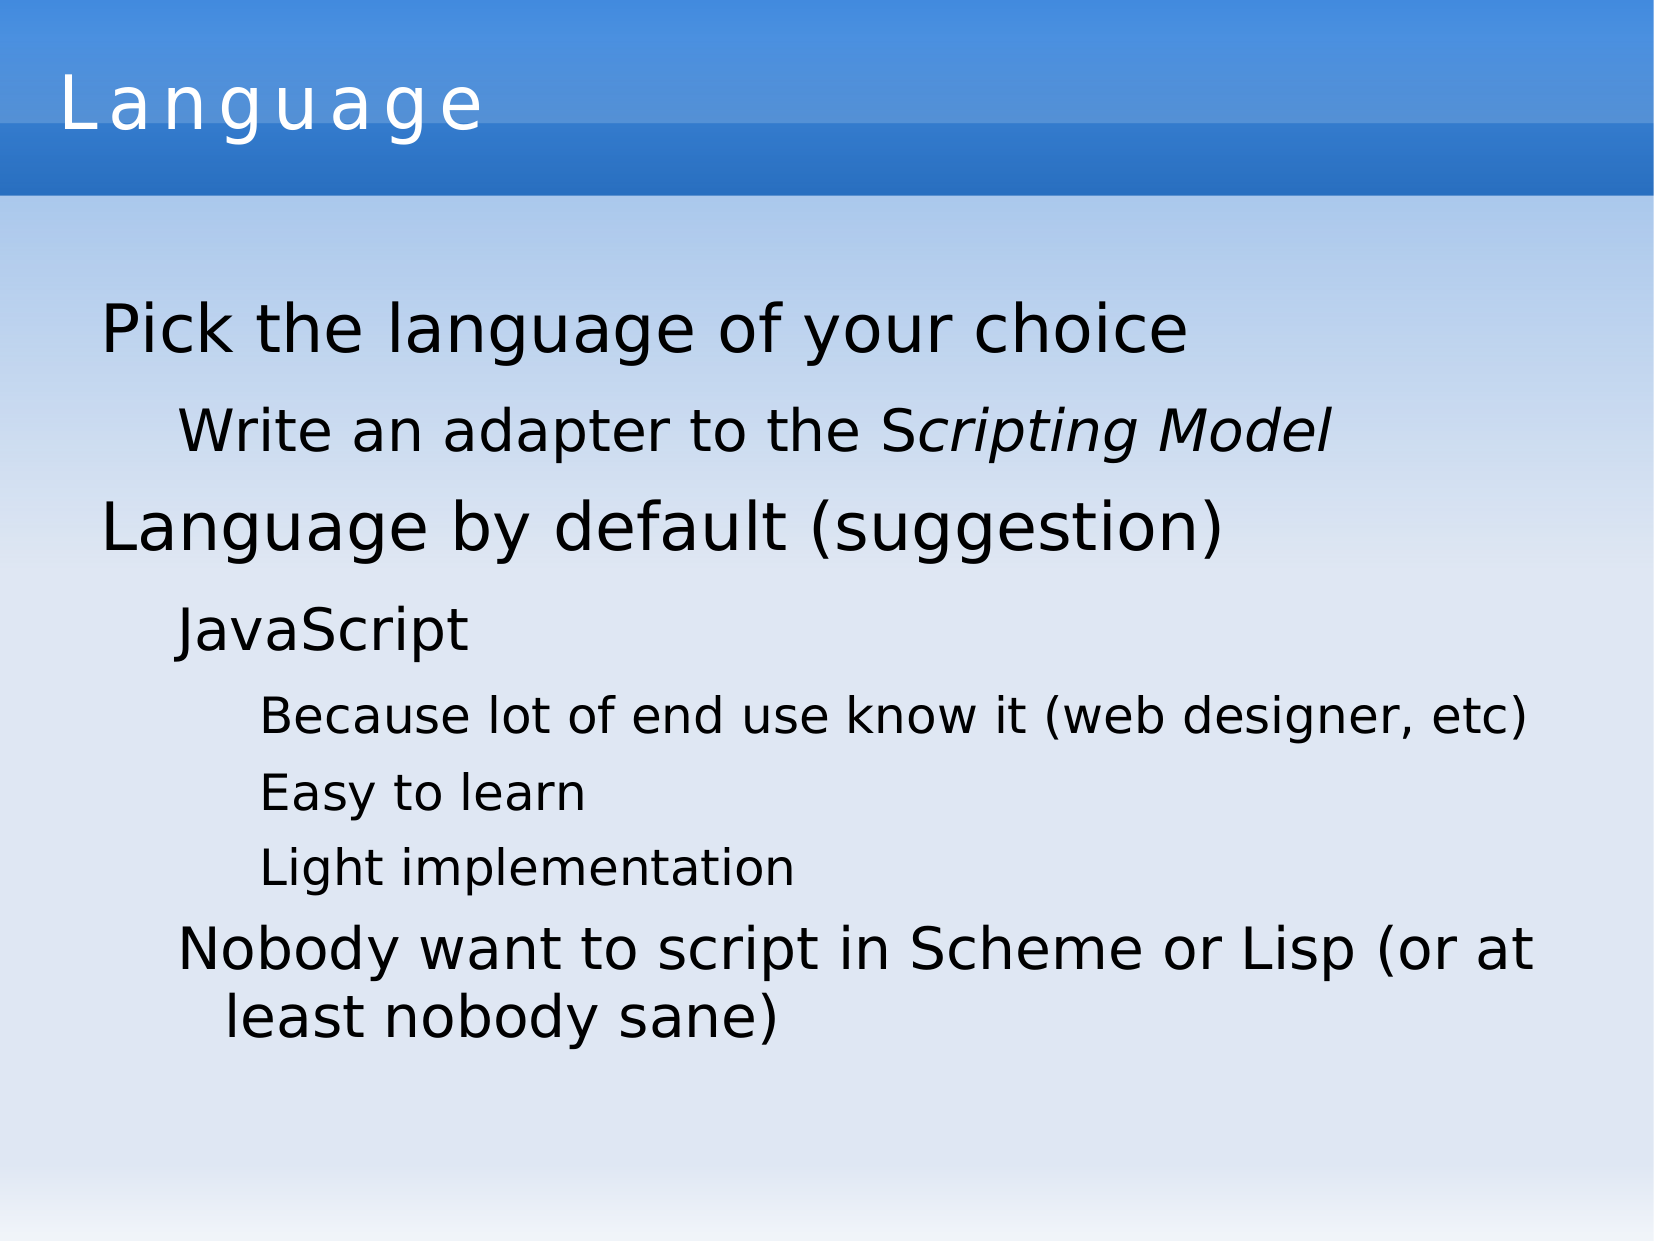

# Language
Pick the language of your choice
Write an adapter to the Scripting Model
Language by default (suggestion)
JavaScript
Because lot of end use know it (web designer, etc)
Easy to learn
Light implementation
Nobody want to script in Scheme or Lisp (or at least nobody sane)